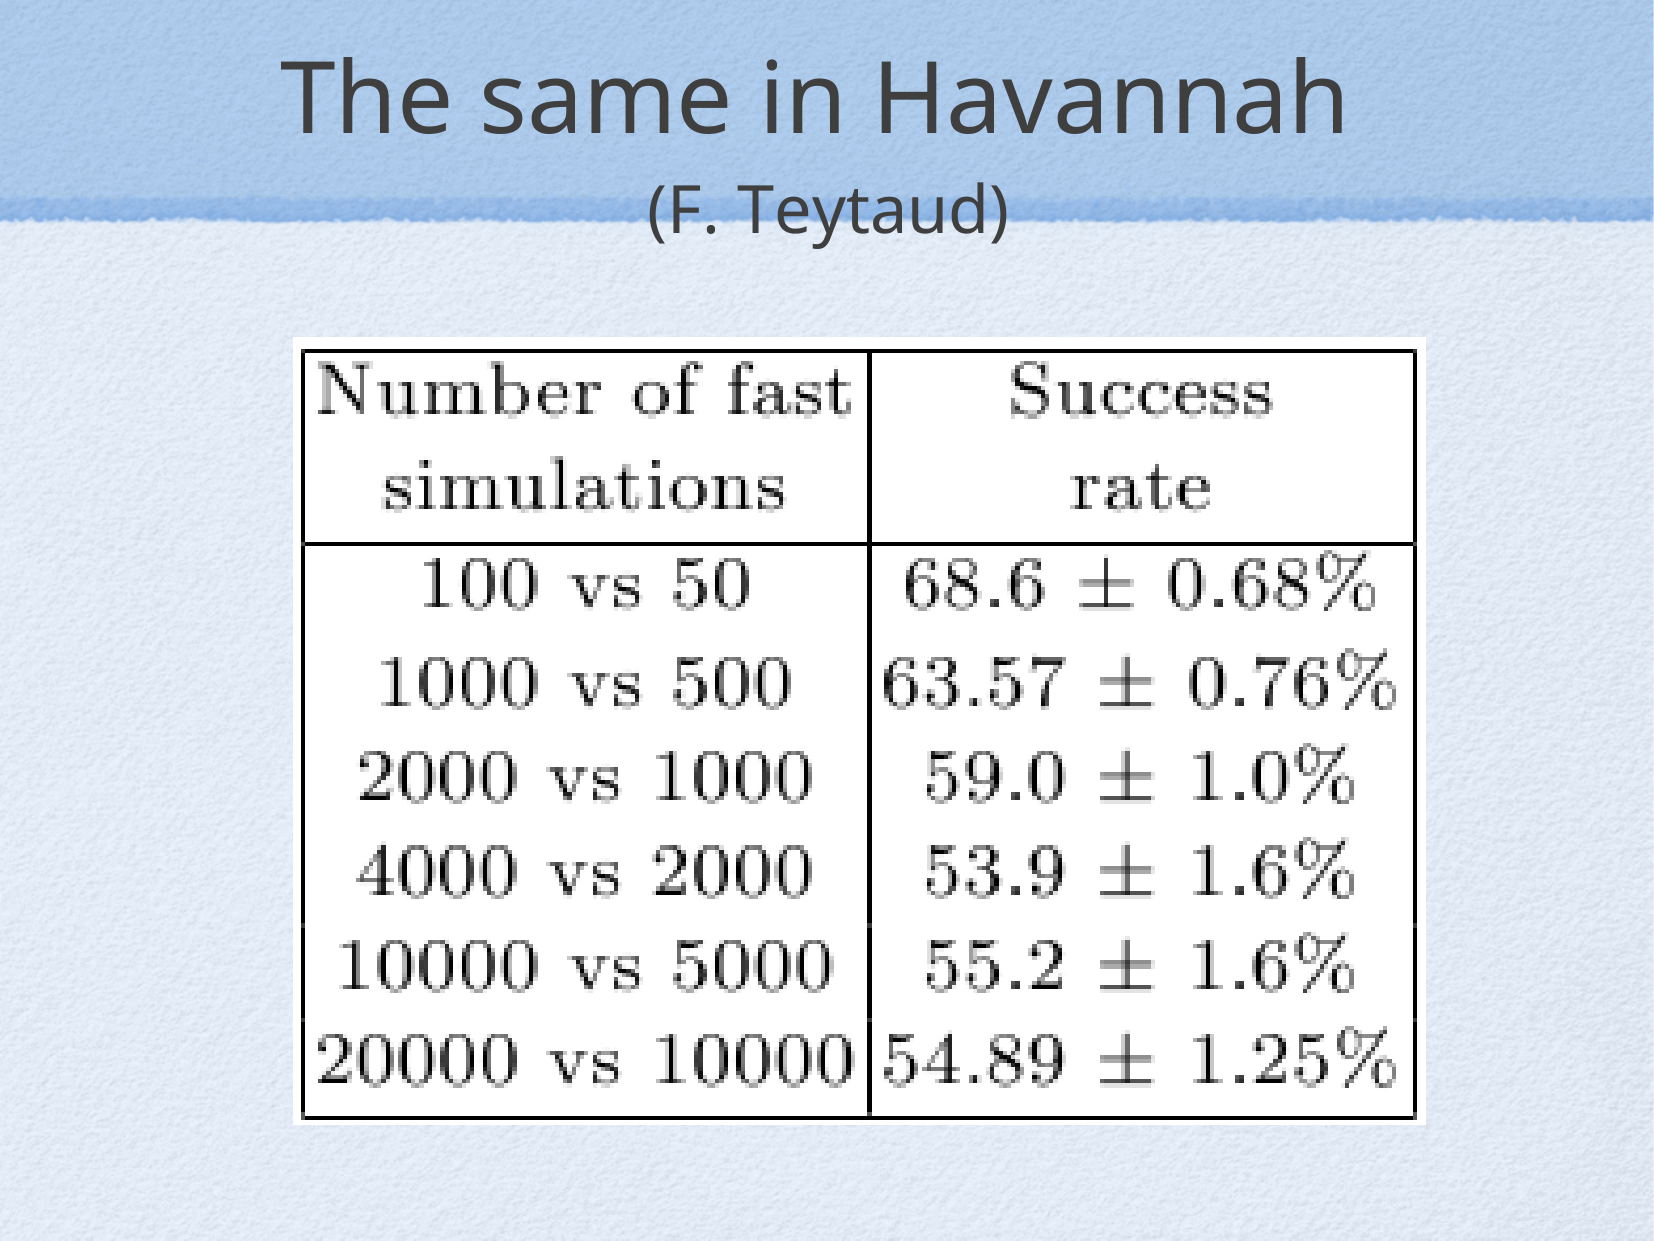

# The same in Havannah (F. Teytaud)